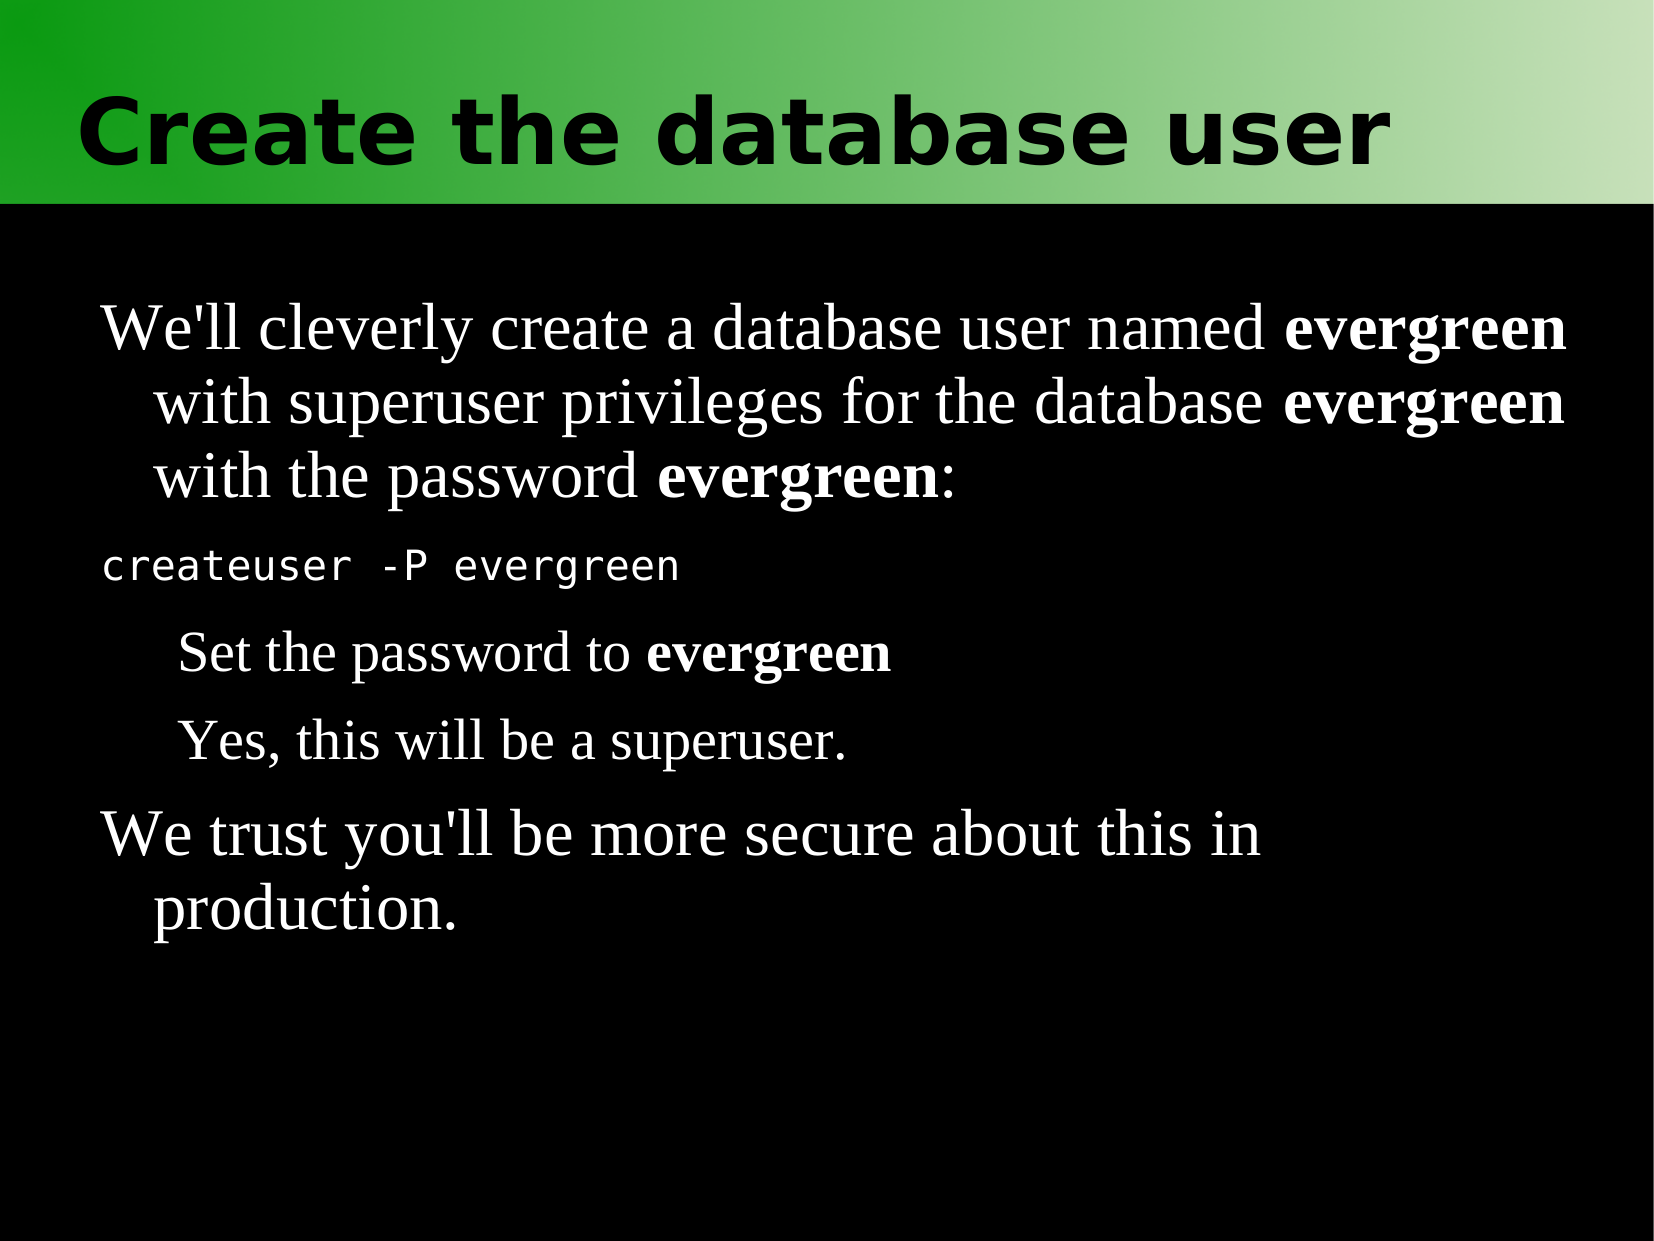

# Create the database user
We'll cleverly create a database user named evergreen with superuser privileges for the database evergreen with the password evergreen:
createuser -P evergreen
Set the password to evergreen
Yes, this will be a superuser.
We trust you'll be more secure about this in production.